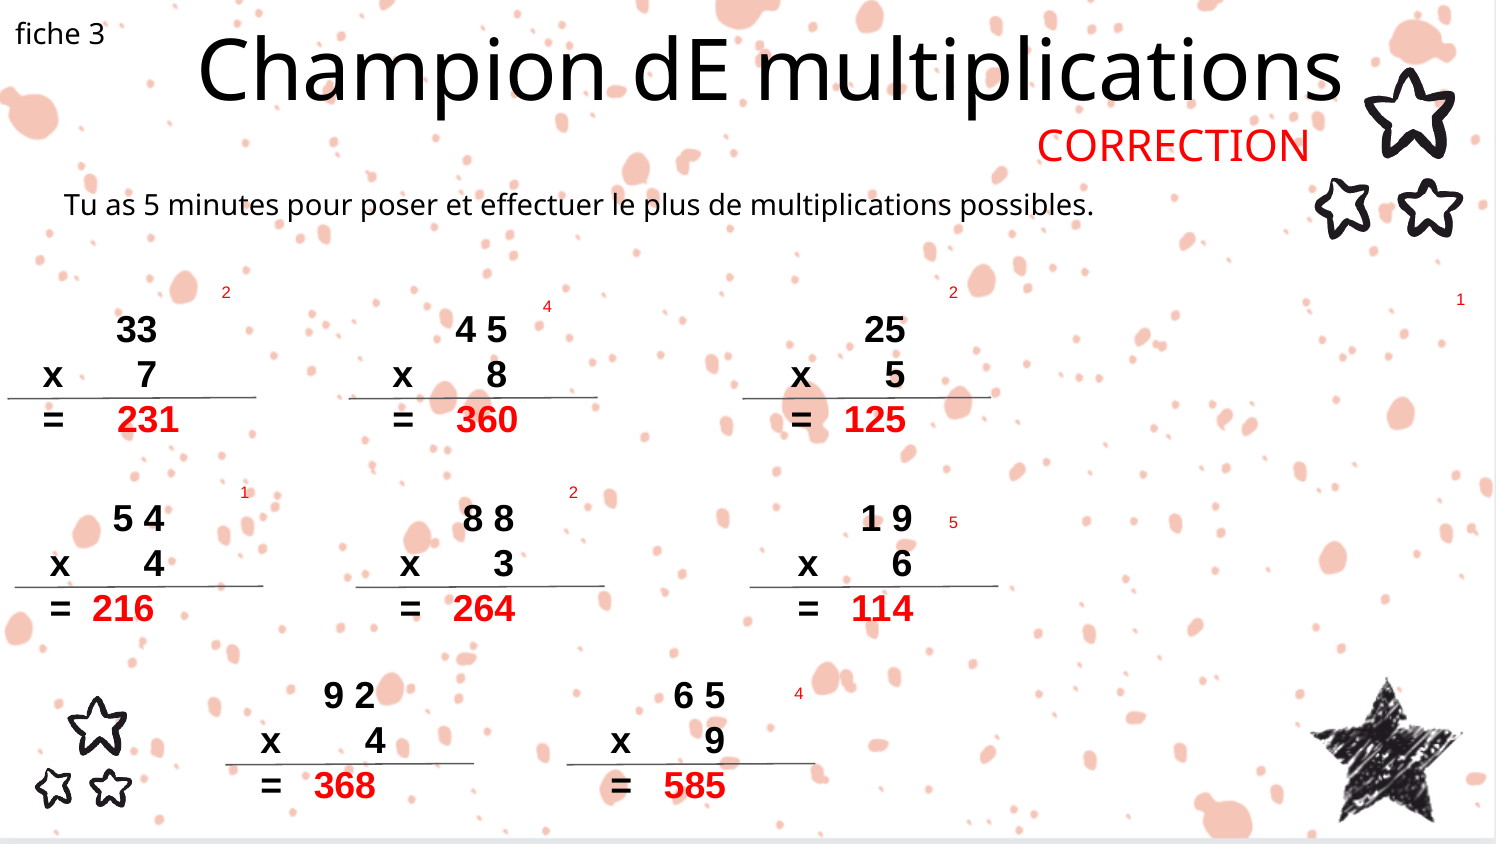

fiche 3
Champion dE multiplications
CORRECTION
Tu as 5 minutes pour poser et effectuer le plus de multiplications possibles.
2
2
1
4
 33
x 7
= 231
 4 5
x 8
= 360
 25
x 5
= 125
1
2
 5 4
x 4
= 216
 8 8
x 3
= 264
 1 9
x 6
= 114
5
 9 2
x 4
= 368
 6 5
x 9
= 585
4